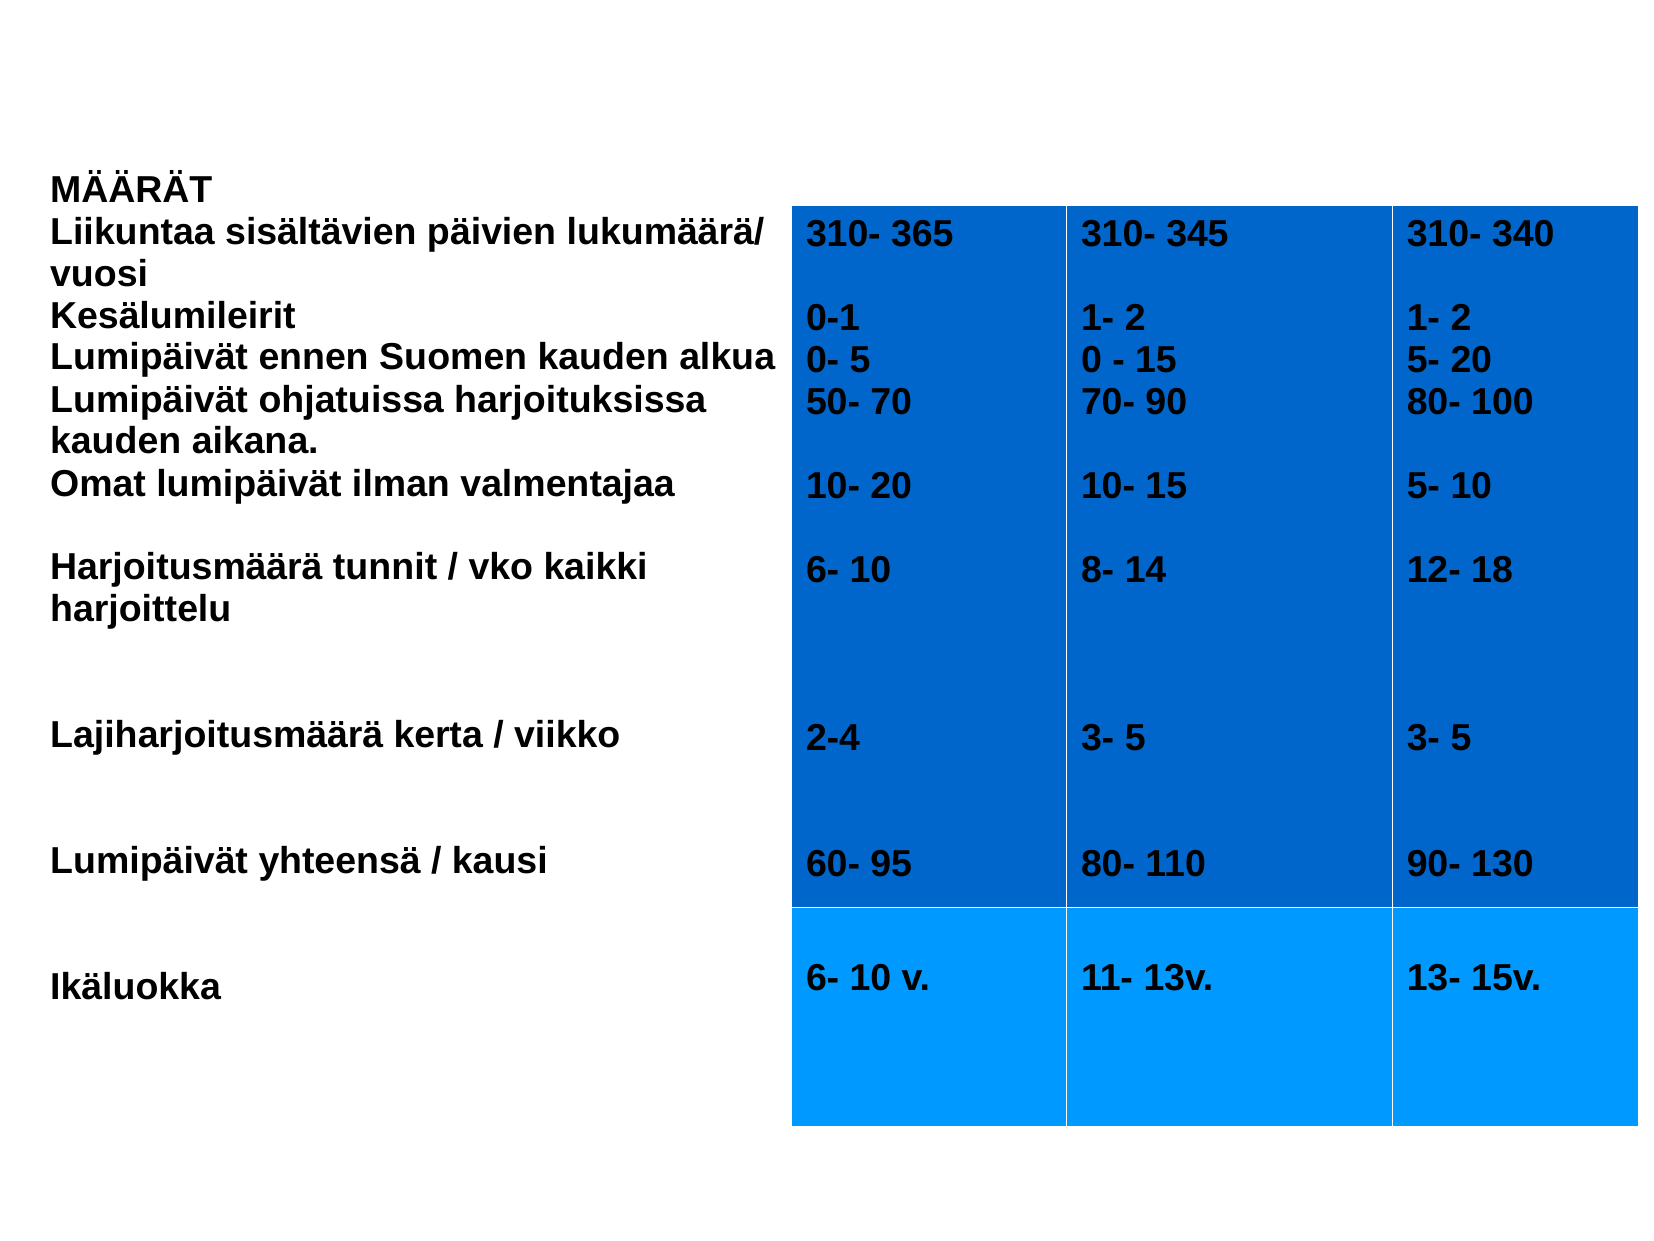

MÄÄRÄT
Liikuntaa sisältävien päivien lukumäärä/ vuosi
Kesälumileirit
Lumipäivät ennen Suomen kauden alkua
Lumipäivät ohjatuissa harjoituksissa kauden aikana.
Omat lumipäivät ilman valmentajaa
Harjoitusmäärä tunnit / vko kaikki harjoittelu
Lajiharjoitusmäärä kerta / viikko
Lumipäivät yhteensä / kausi
Ikäluokka
| 310- 365 0-1 0- 5 50- 70 10- 20 6- 10 2-4 60- 95 | 310- 345 1- 2 0 - 15 70- 90 10- 15 8- 14 3- 5 80- 110 | 310- 340 1- 2 5- 20 80- 100 5- 10 12- 18 3- 5 90- 130 |
| --- | --- | --- |
| 6- 10 v. | 11- 13v. | 13- 15v. |